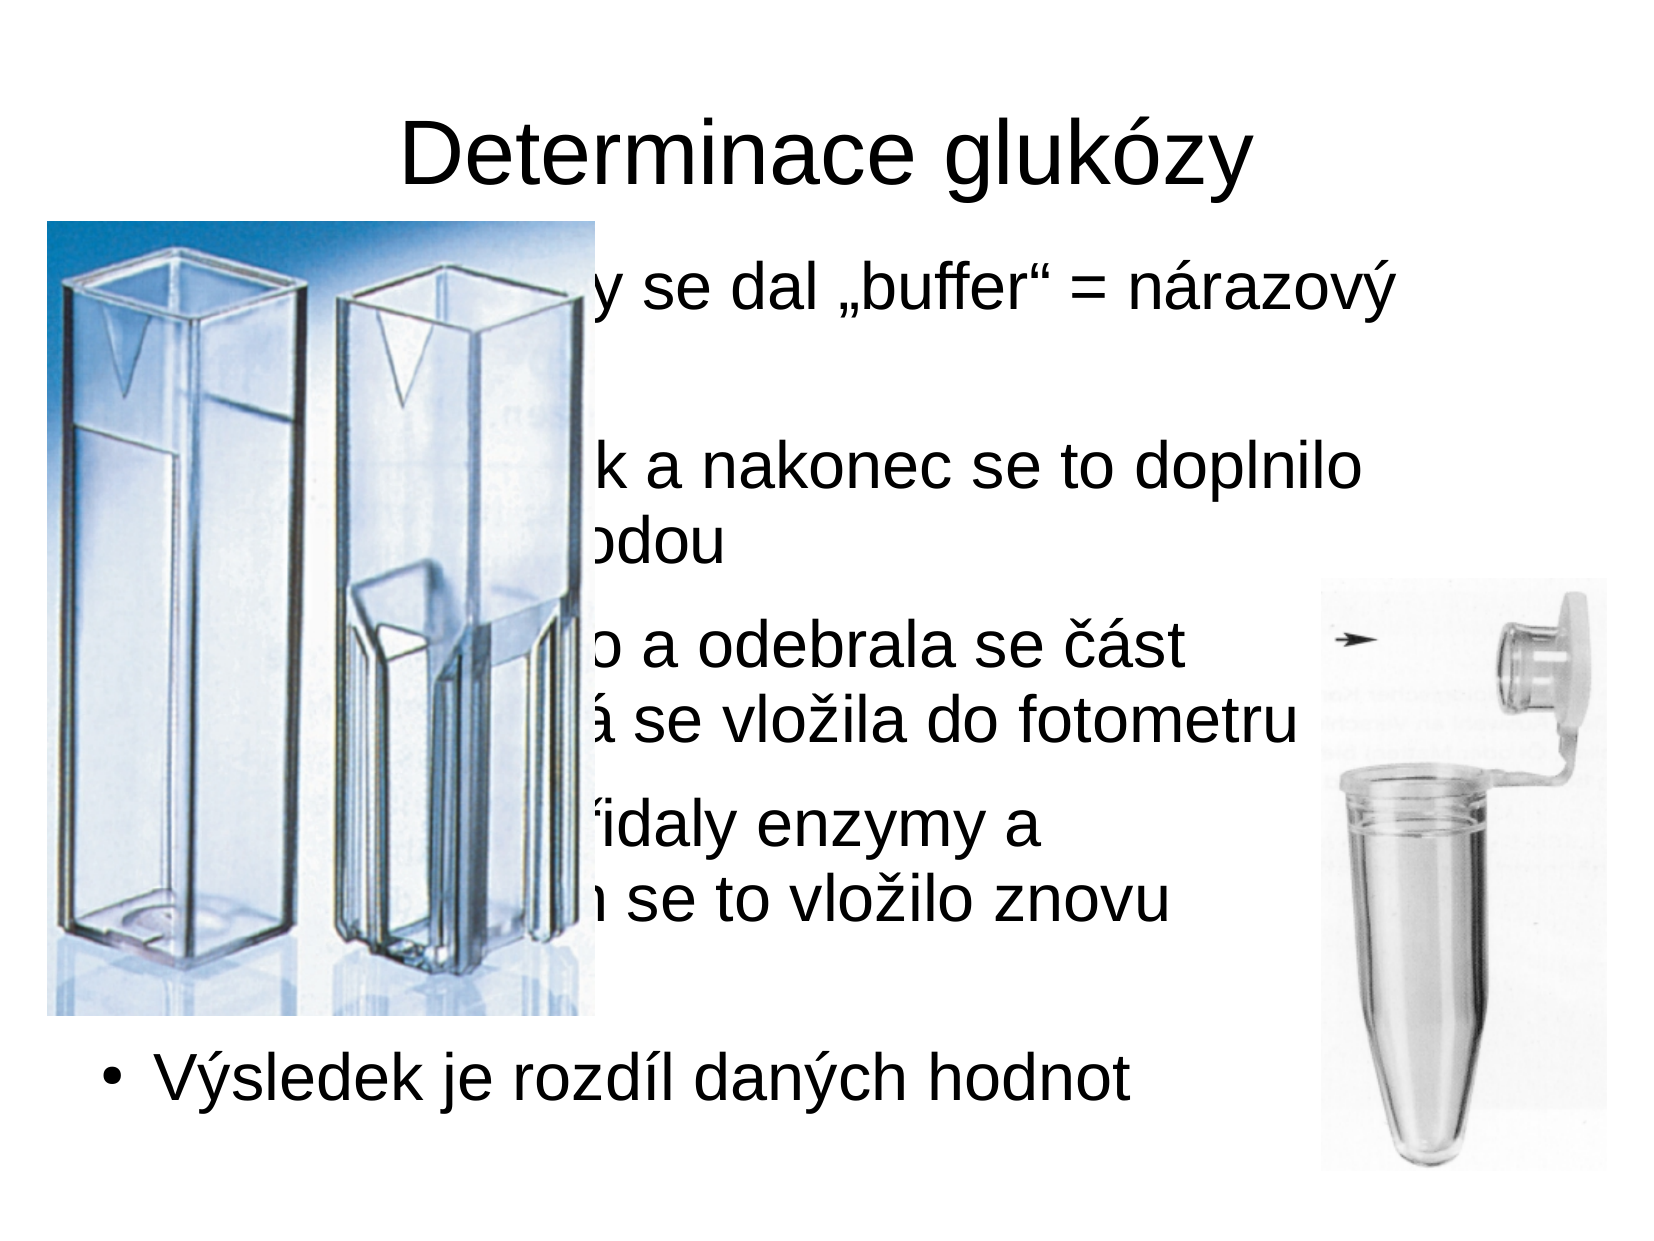

# Determinace glukózy
Do eppendorfky se dal „buffer“ = nárazový roztok
Přidal se vzorek a nakonec se to doplnilo destilovanou vodou
Protřepalo se to a odebrala se část
do kyvety, která se vložila do fotometru
Následně se přidaly enzymy a
po 15 minutách se to vložilo znovu
do fotometru
Výsledek je rozdíl daných hodnot